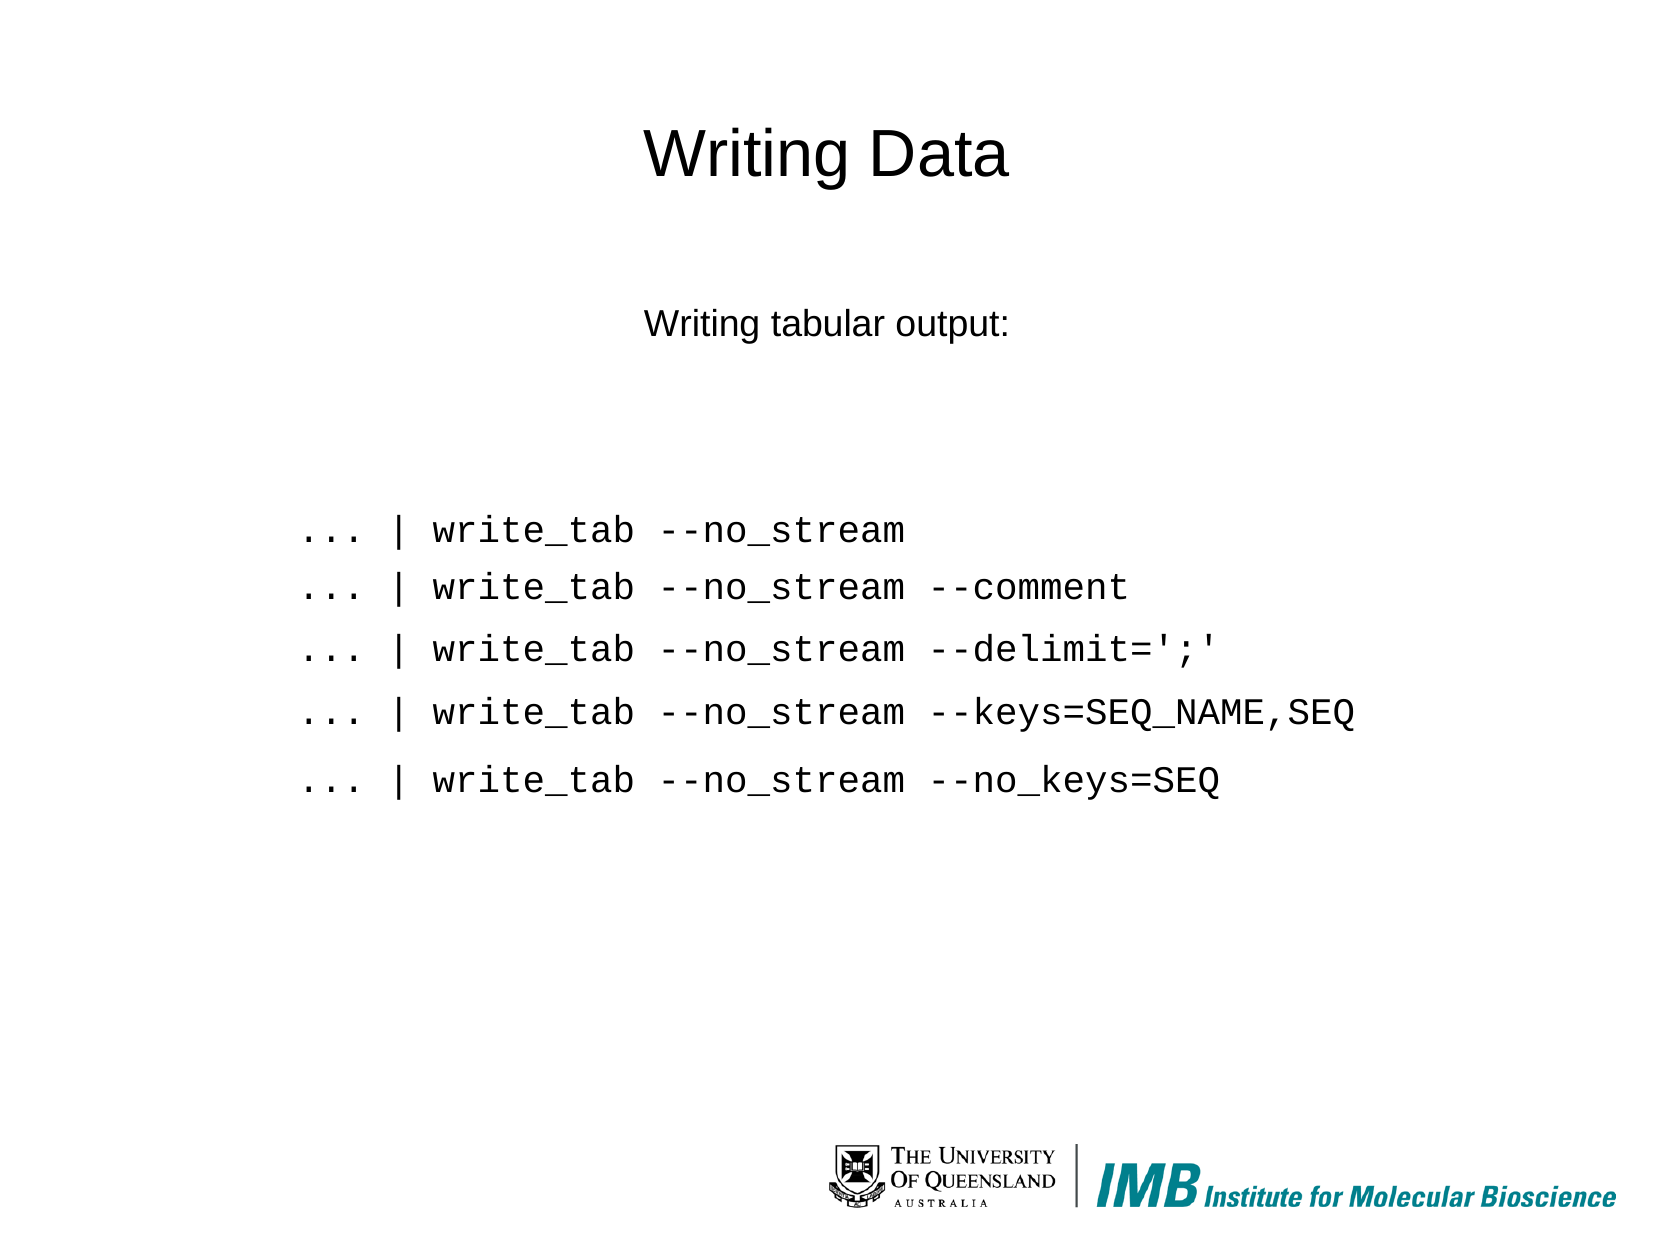

# Writing Data
Writing tabular output:
... | write_tab --no_stream
... | write_tab --no_stream --comment
... | write_tab --no_stream --delimit=';'
... | write_tab --no_stream --keys=SEQ_NAME,SEQ
... | write_tab --no_stream --no_keys=SEQ